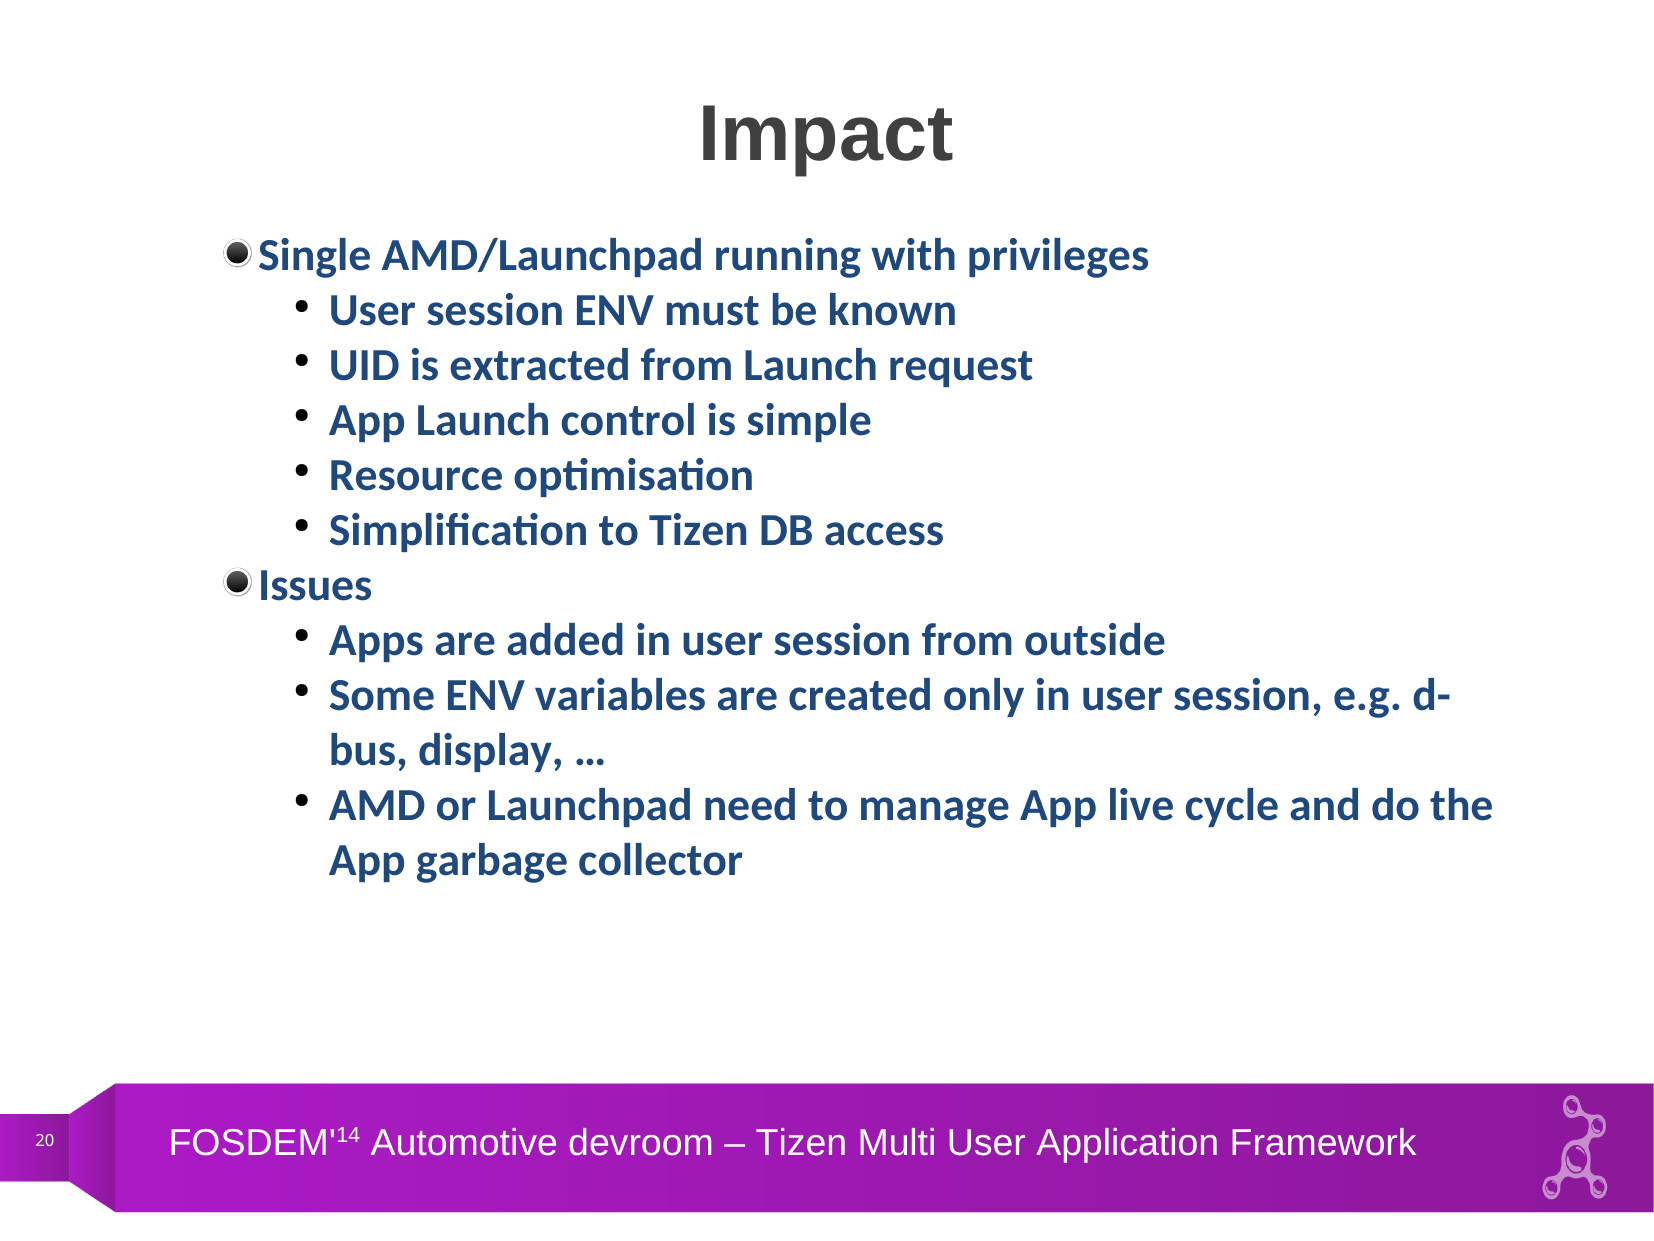

# Impact
Single AMD/Launchpad running with privileges
User session ENV must be known
UID is extracted from Launch request
App Launch control is simple
Resource optimisation
Simplification to Tizen DB access
Issues
Apps are added in user session from outside
Some ENV variables are created only in user session, e.g. d-bus, display, …
AMD or Launchpad need to manage App live cycle and do the App garbage collector